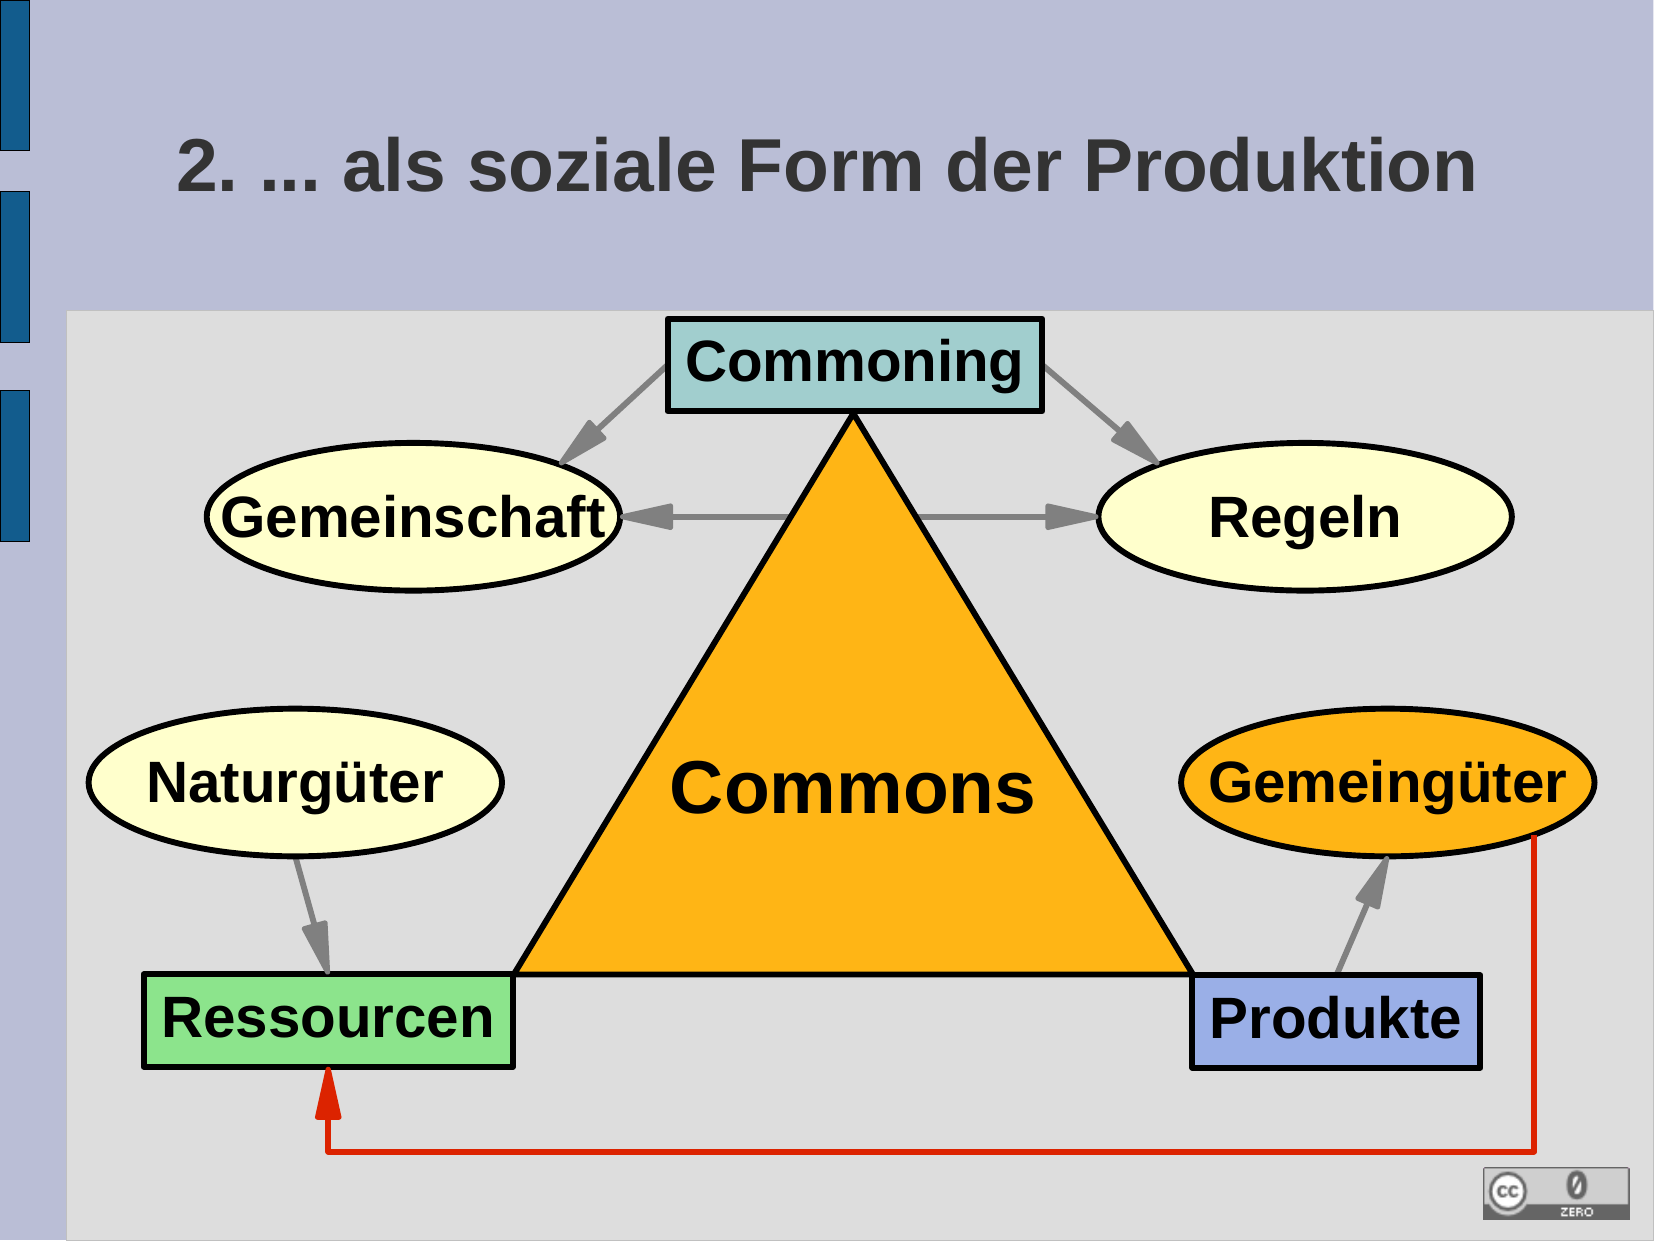

# 2. ... als soziale Form der Produktion
Commoning
Commons
Gemeinschaft
Regeln
Naturgüter
Gemeingüter
Ressourcen
Produkte